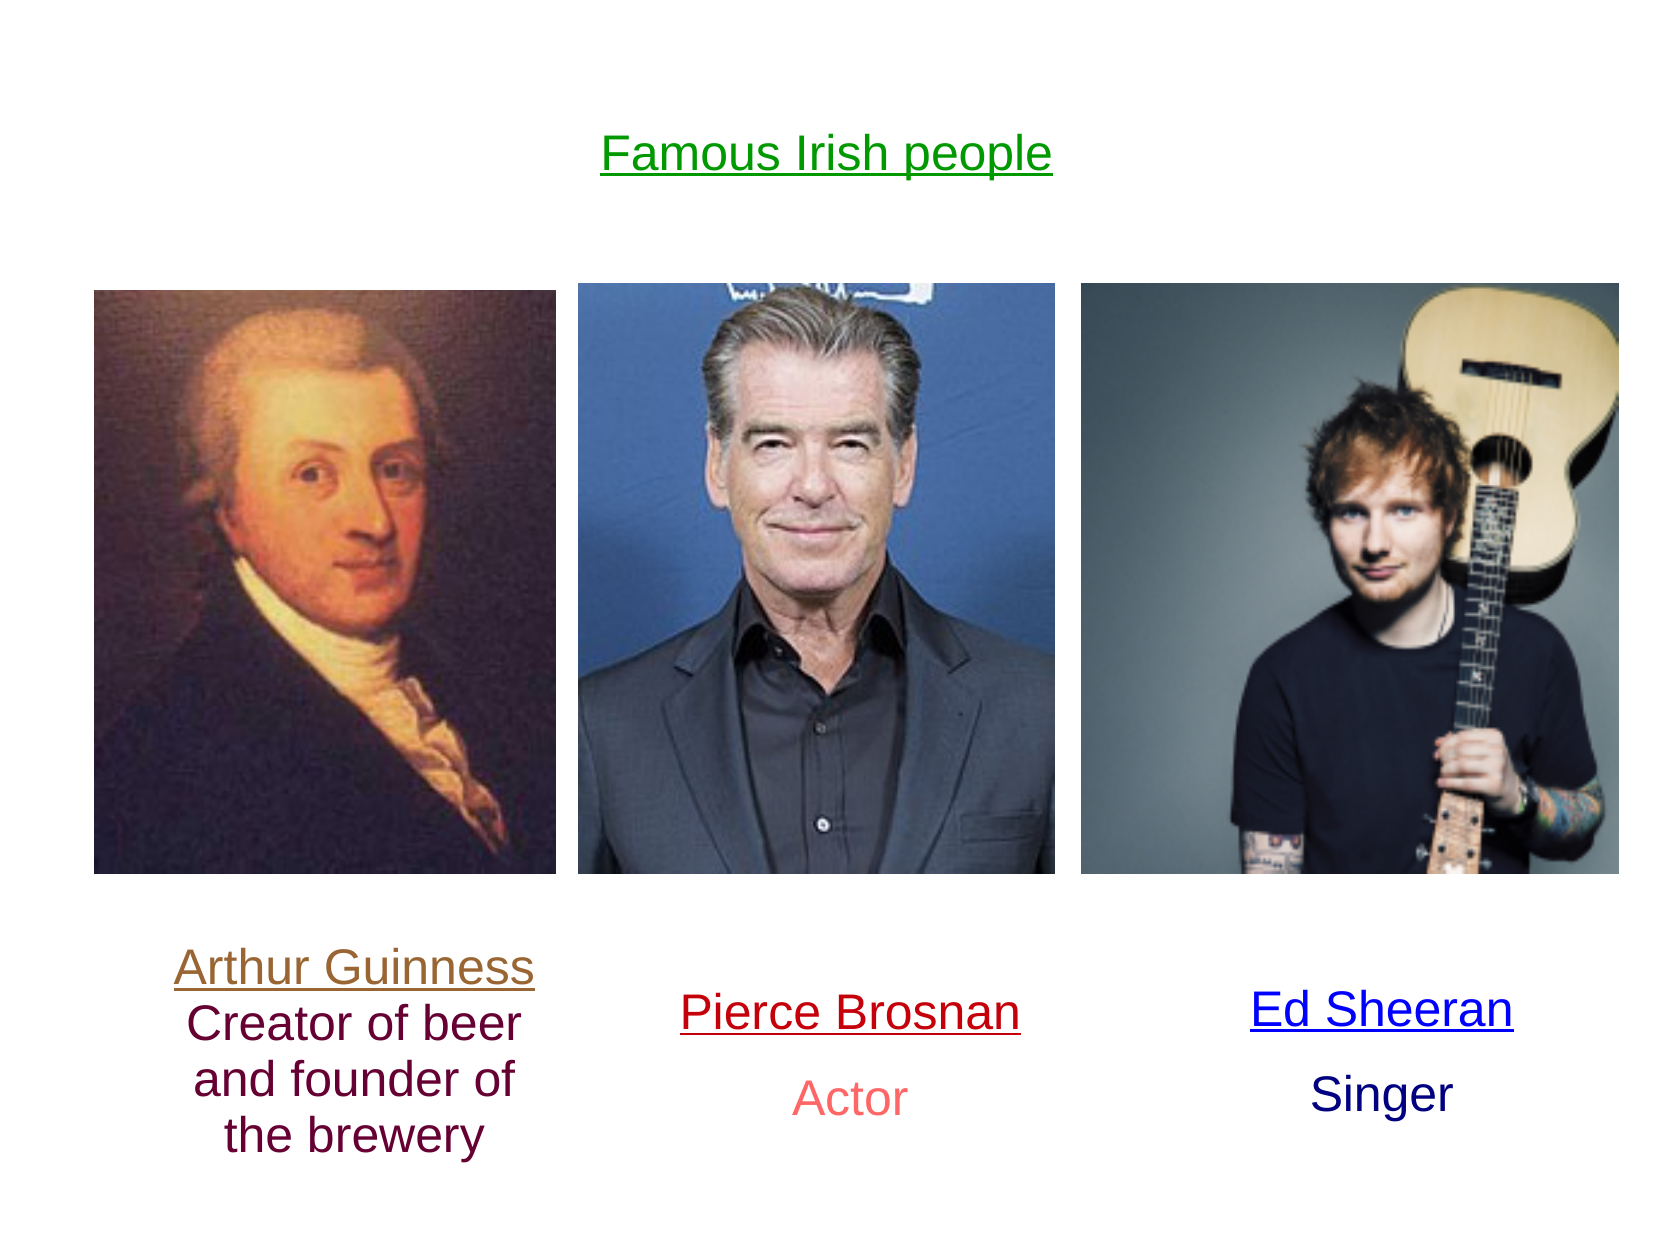

# Famous Irish people
Arthur Guinness Creator of beer and founder of the brewery
Pierce Brosnan
Actor
Ed Sheeran
Singer